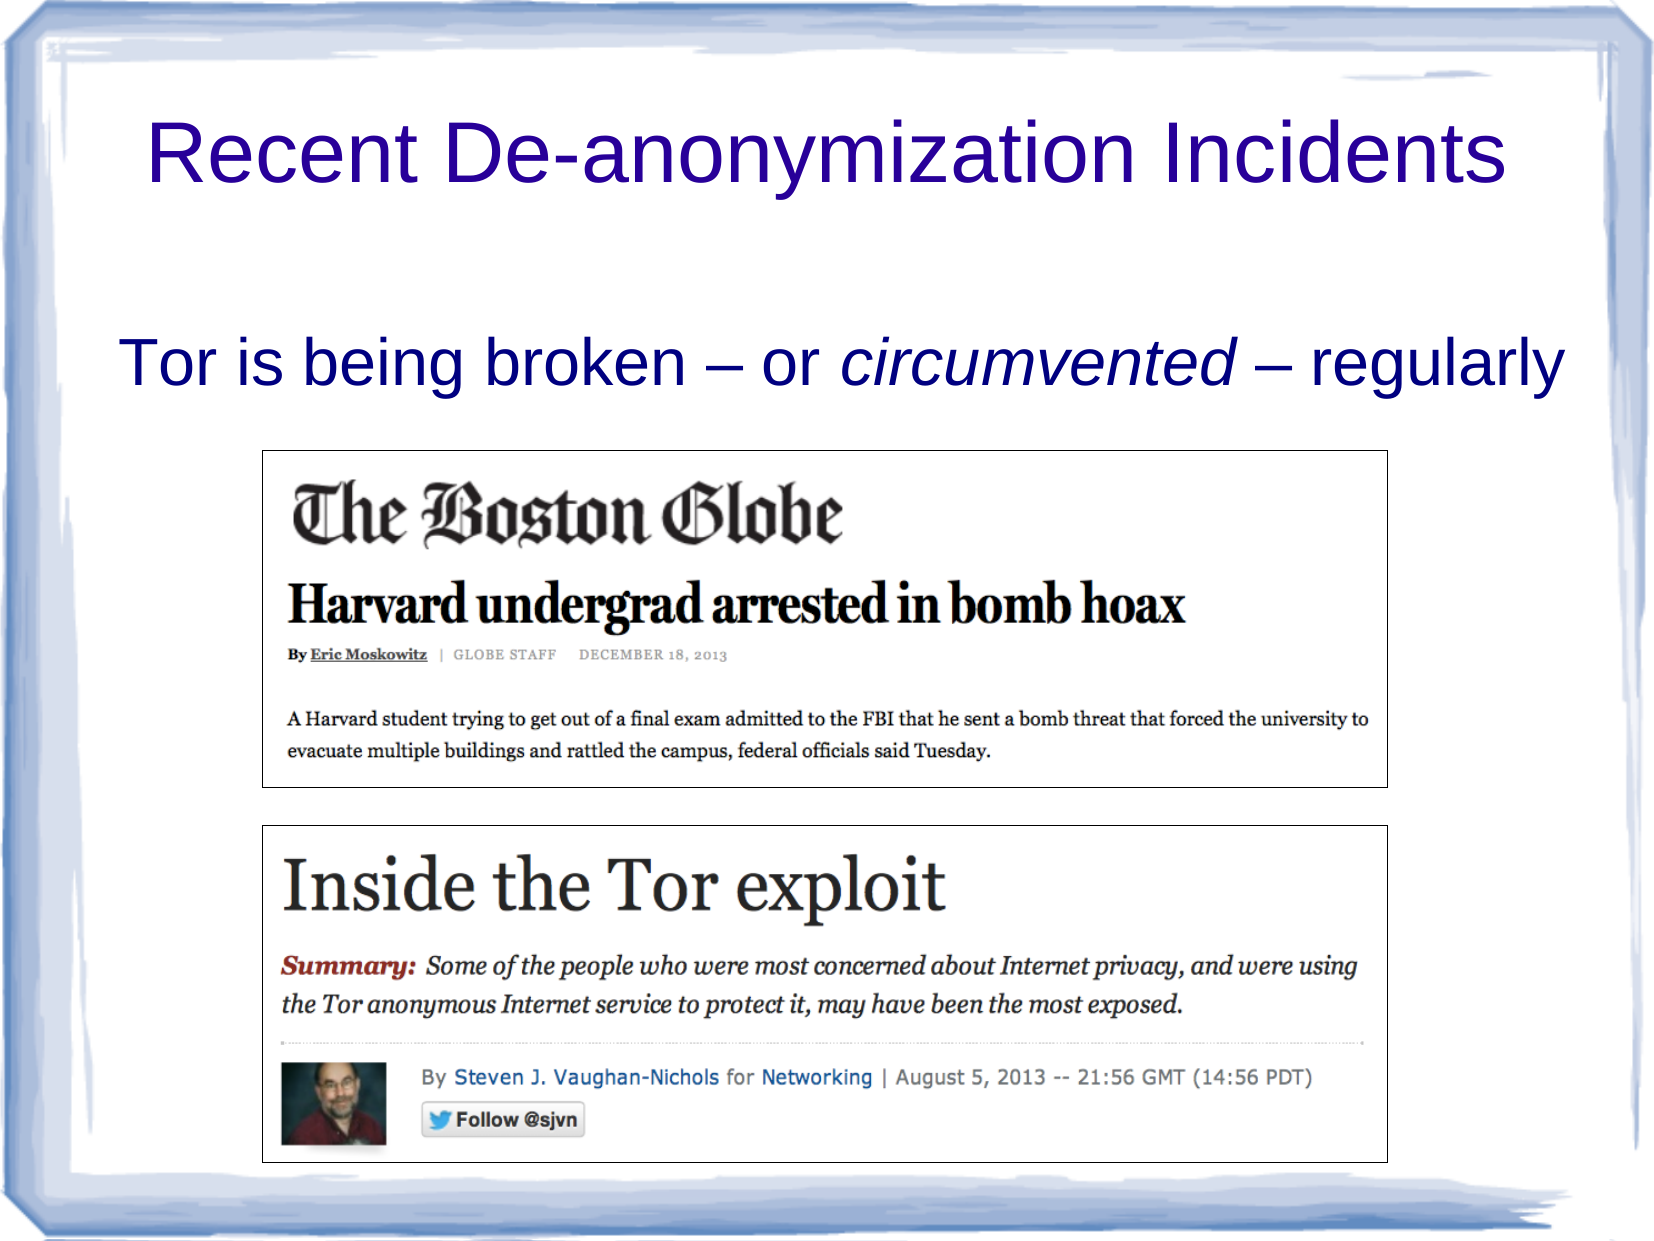

# Recent De-anonymization Incidents
Tor is being broken – or circumvented – regularly